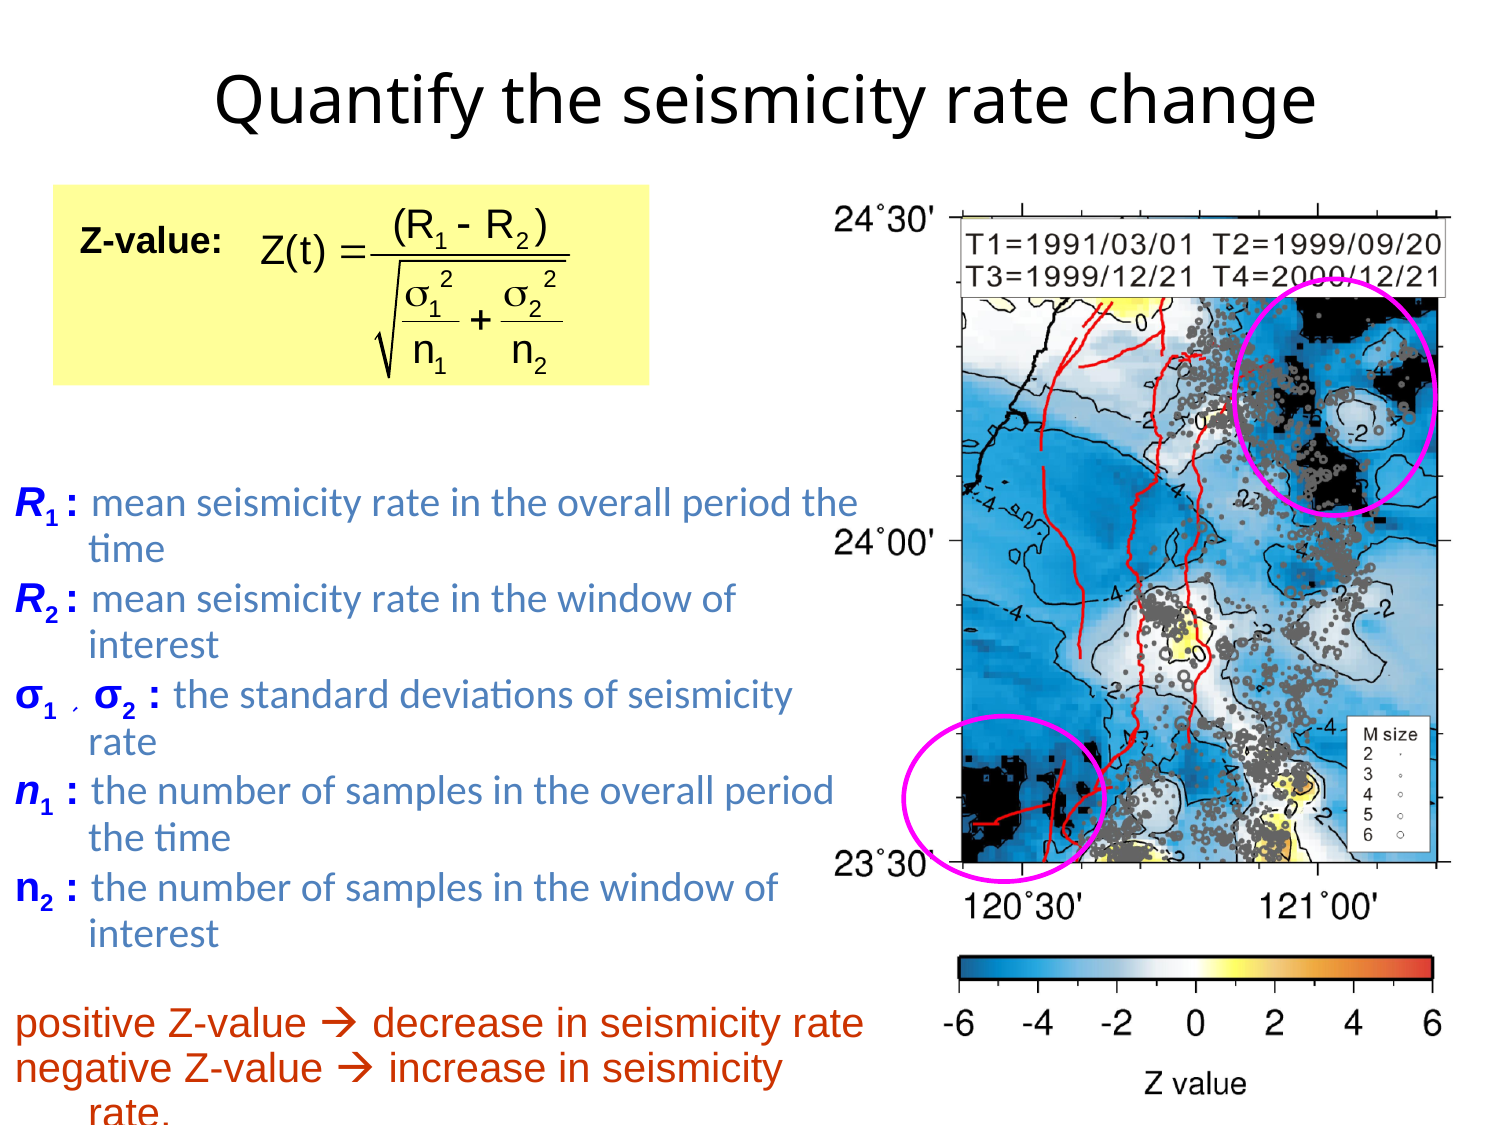

# Quantify the seismicity rate change
Z-value:
R1 : mean seismicity rate in the overall period the time
R2 : mean seismicity rate in the window of interest
σ1、 σ2 : the standard deviations of seismicity rate
n1 : the number of samples in the overall period the time
n2 : the number of samples in the window of interest
positive Z-value  decrease in seismicity rate
negative Z-value  increase in seismicity rate.